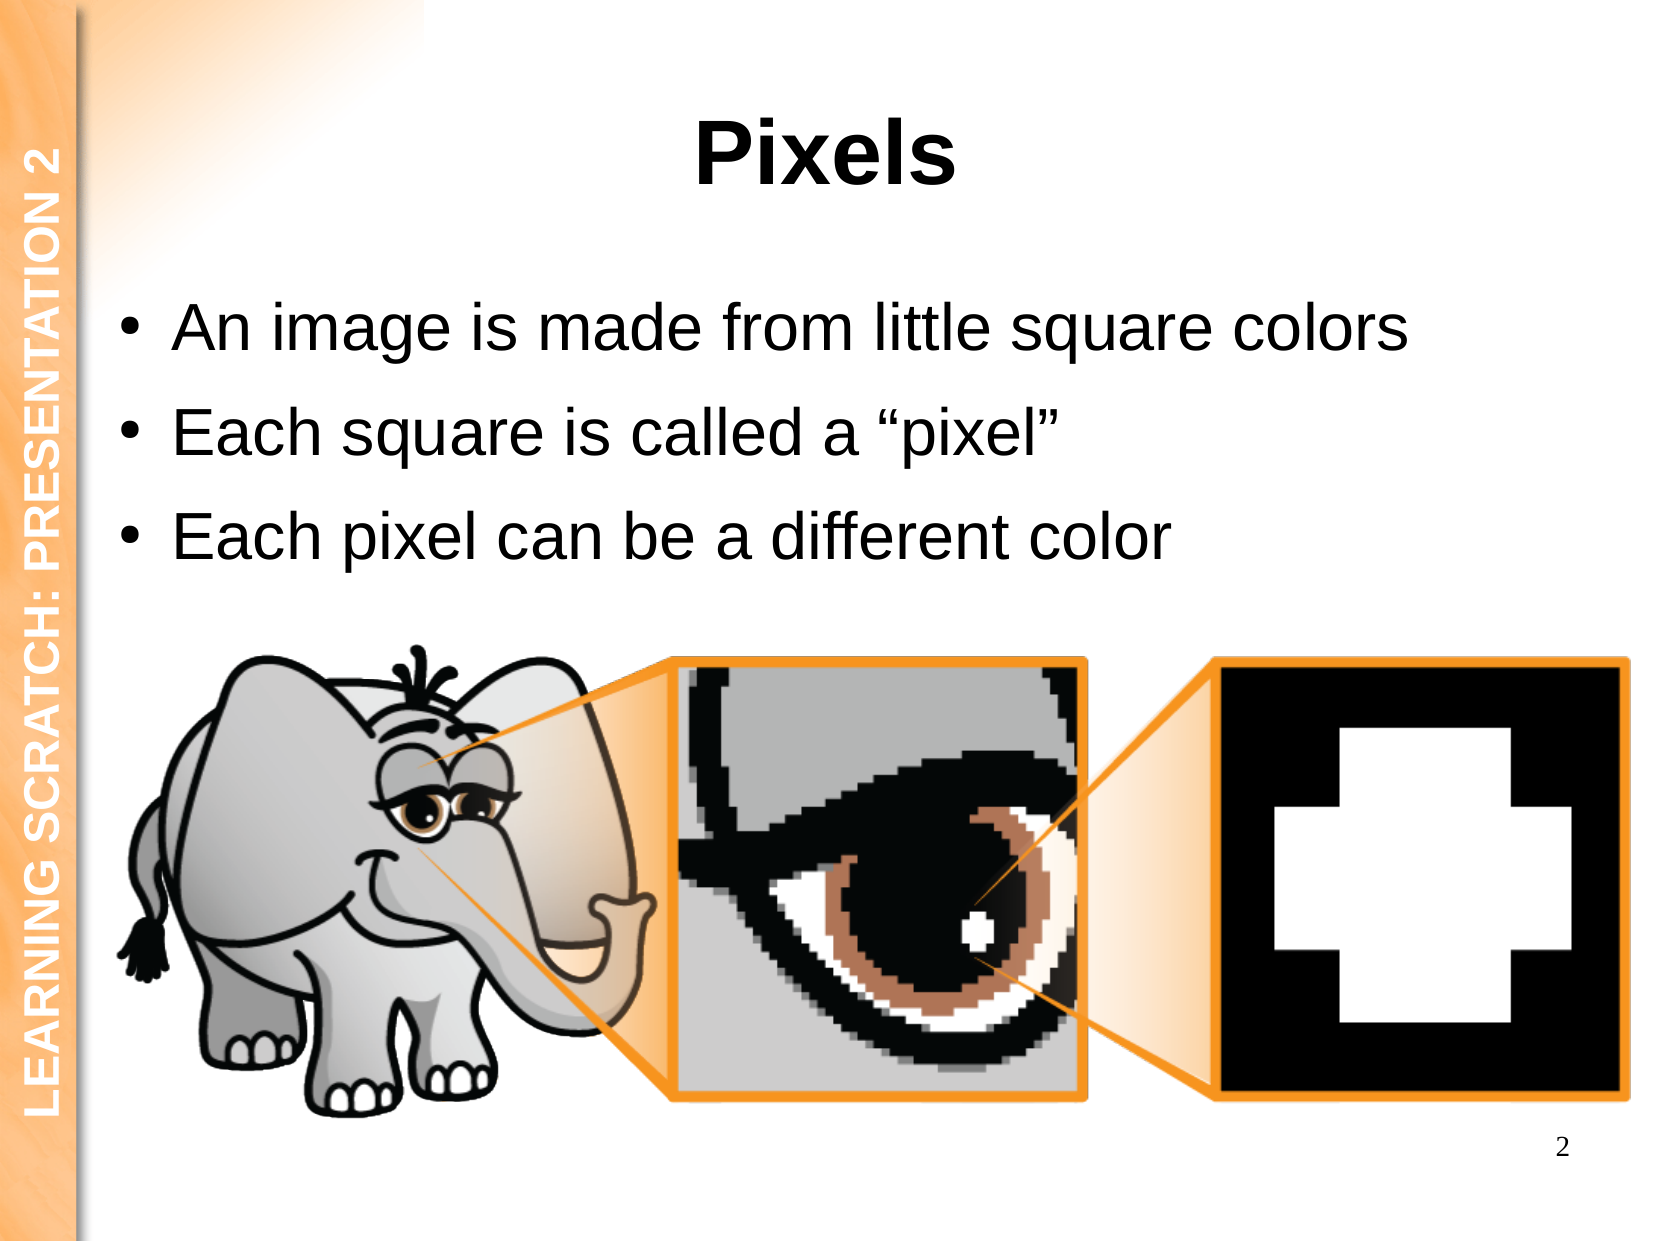

# Pixels
An image is made from little square colors
Each square is called a “pixel”
Each pixel can be a different color
2